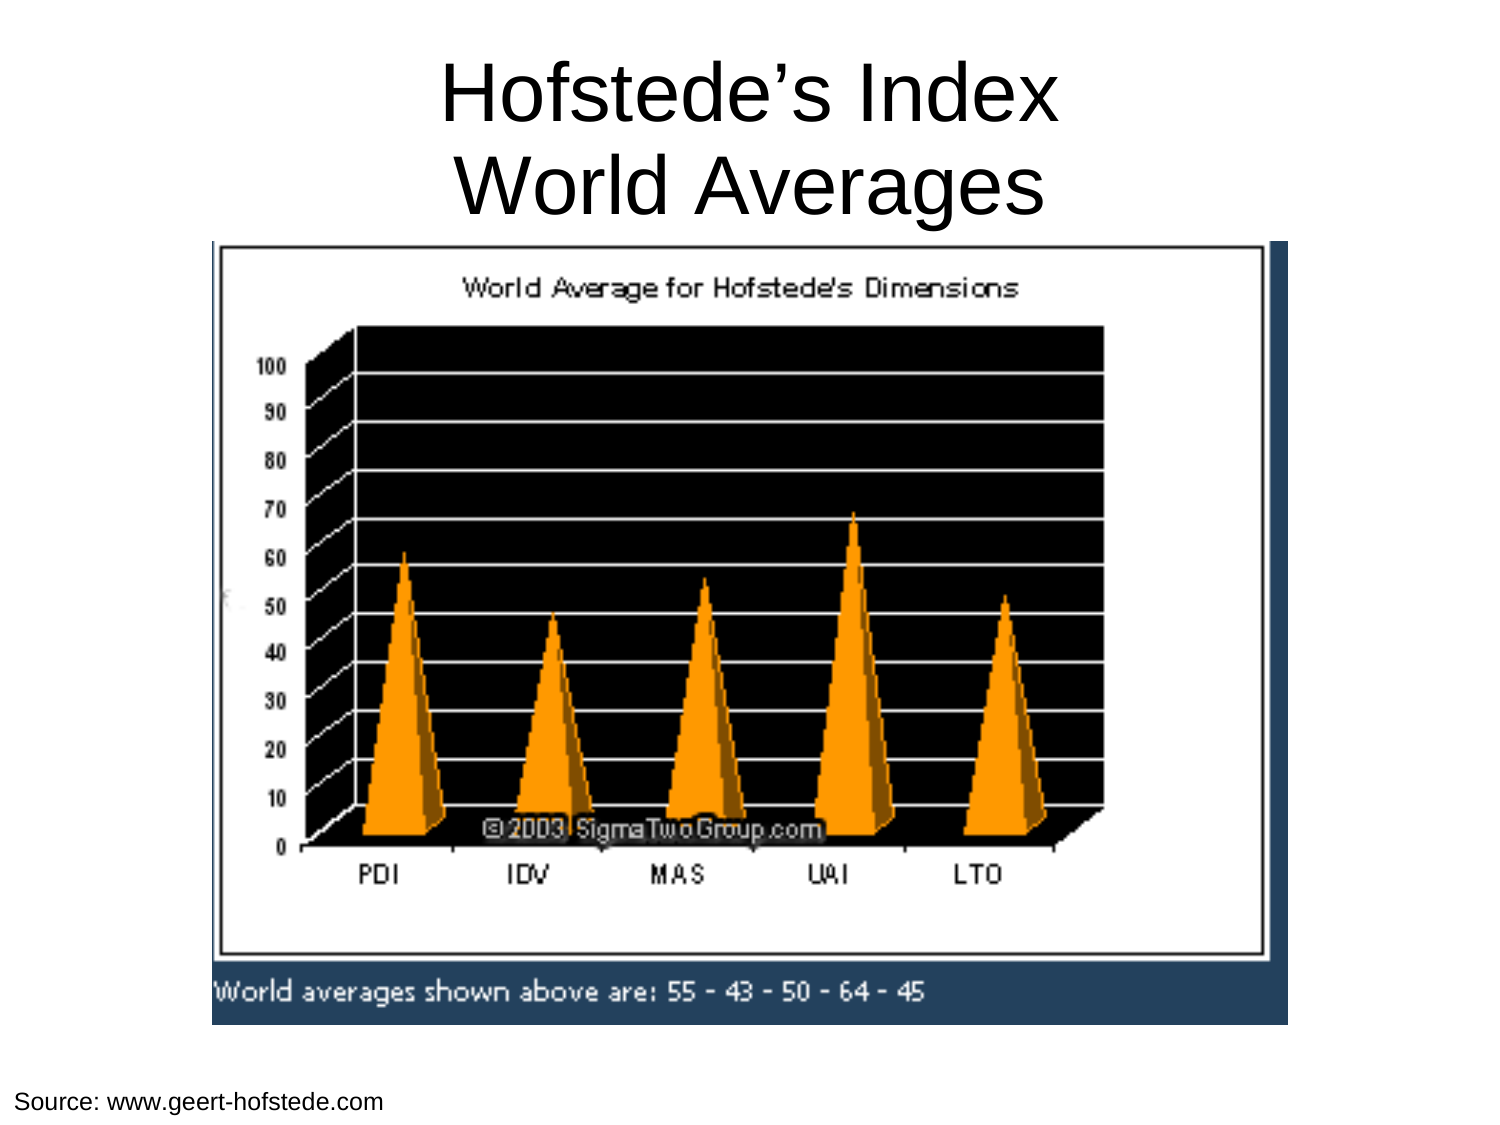

# Hofstede’s Index World Averages
Source: www.geert-hofstede.com